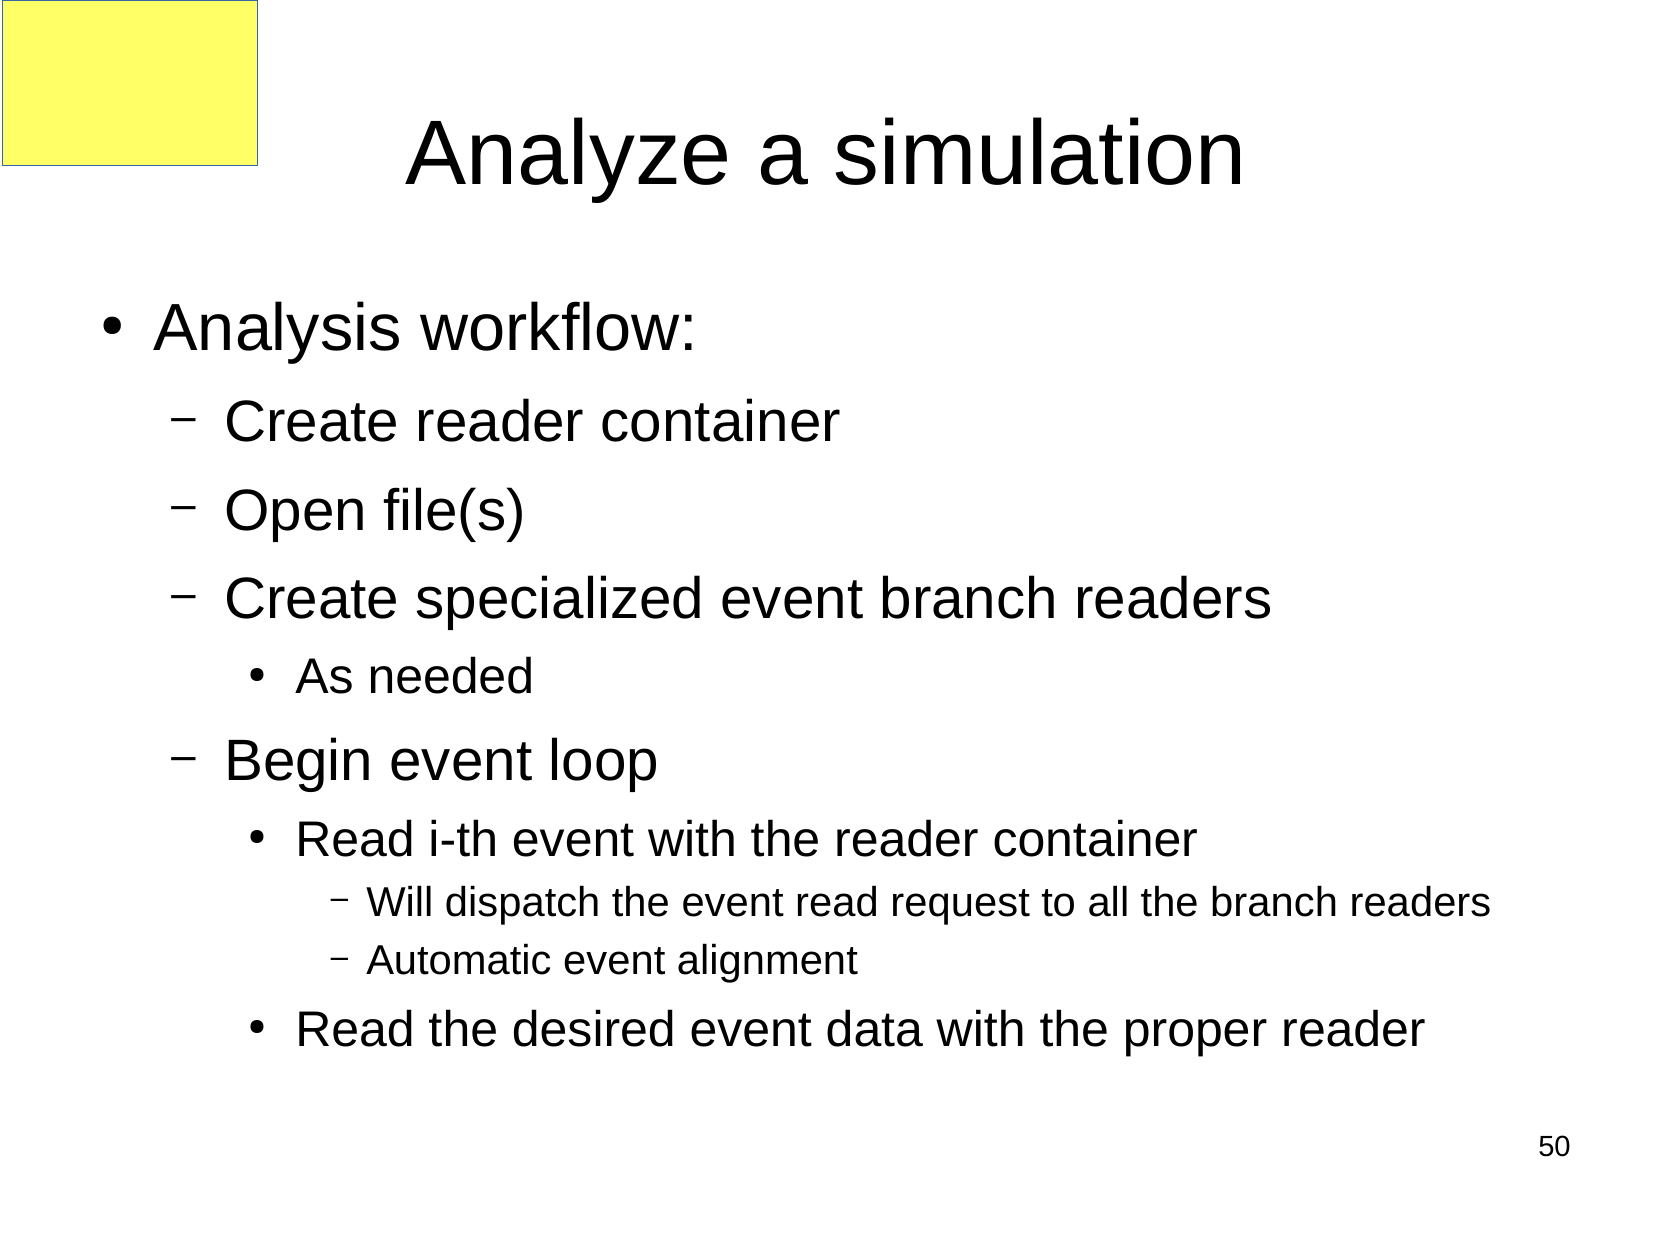

# Analyze a simulation
Analysis workflow:
Create reader container
Open file(s)
Create specialized event branch readers
As needed
Begin event loop
Read i-th event with the reader container
Will dispatch the event read request to all the branch readers
Automatic event alignment
Read the desired event data with the proper reader
50